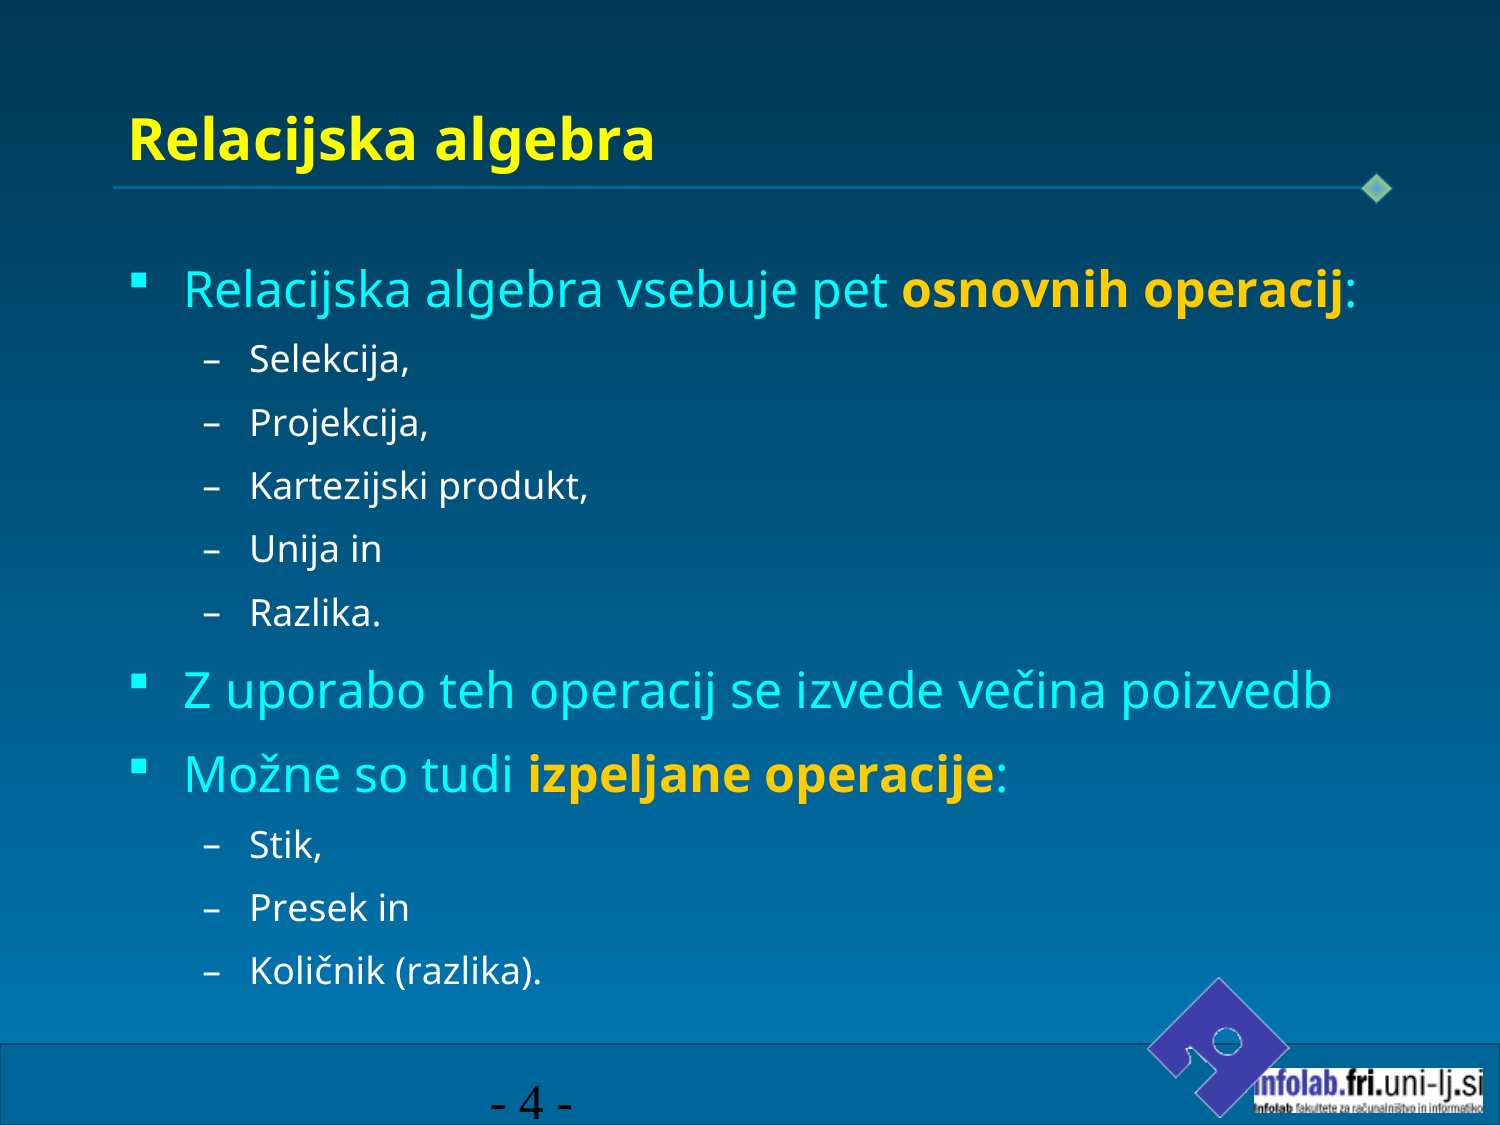

# Relacijska algebra
Relacijska algebra vsebuje pet osnovnih operacij:
Selekcija,
Projekcija,
Kartezijski produkt,
Unija in
Razlika.
Z uporabo teh operacij se izvede večina poizvedb
Možne so tudi izpeljane operacije:
Stik,
Presek in
Količnik (razlika).